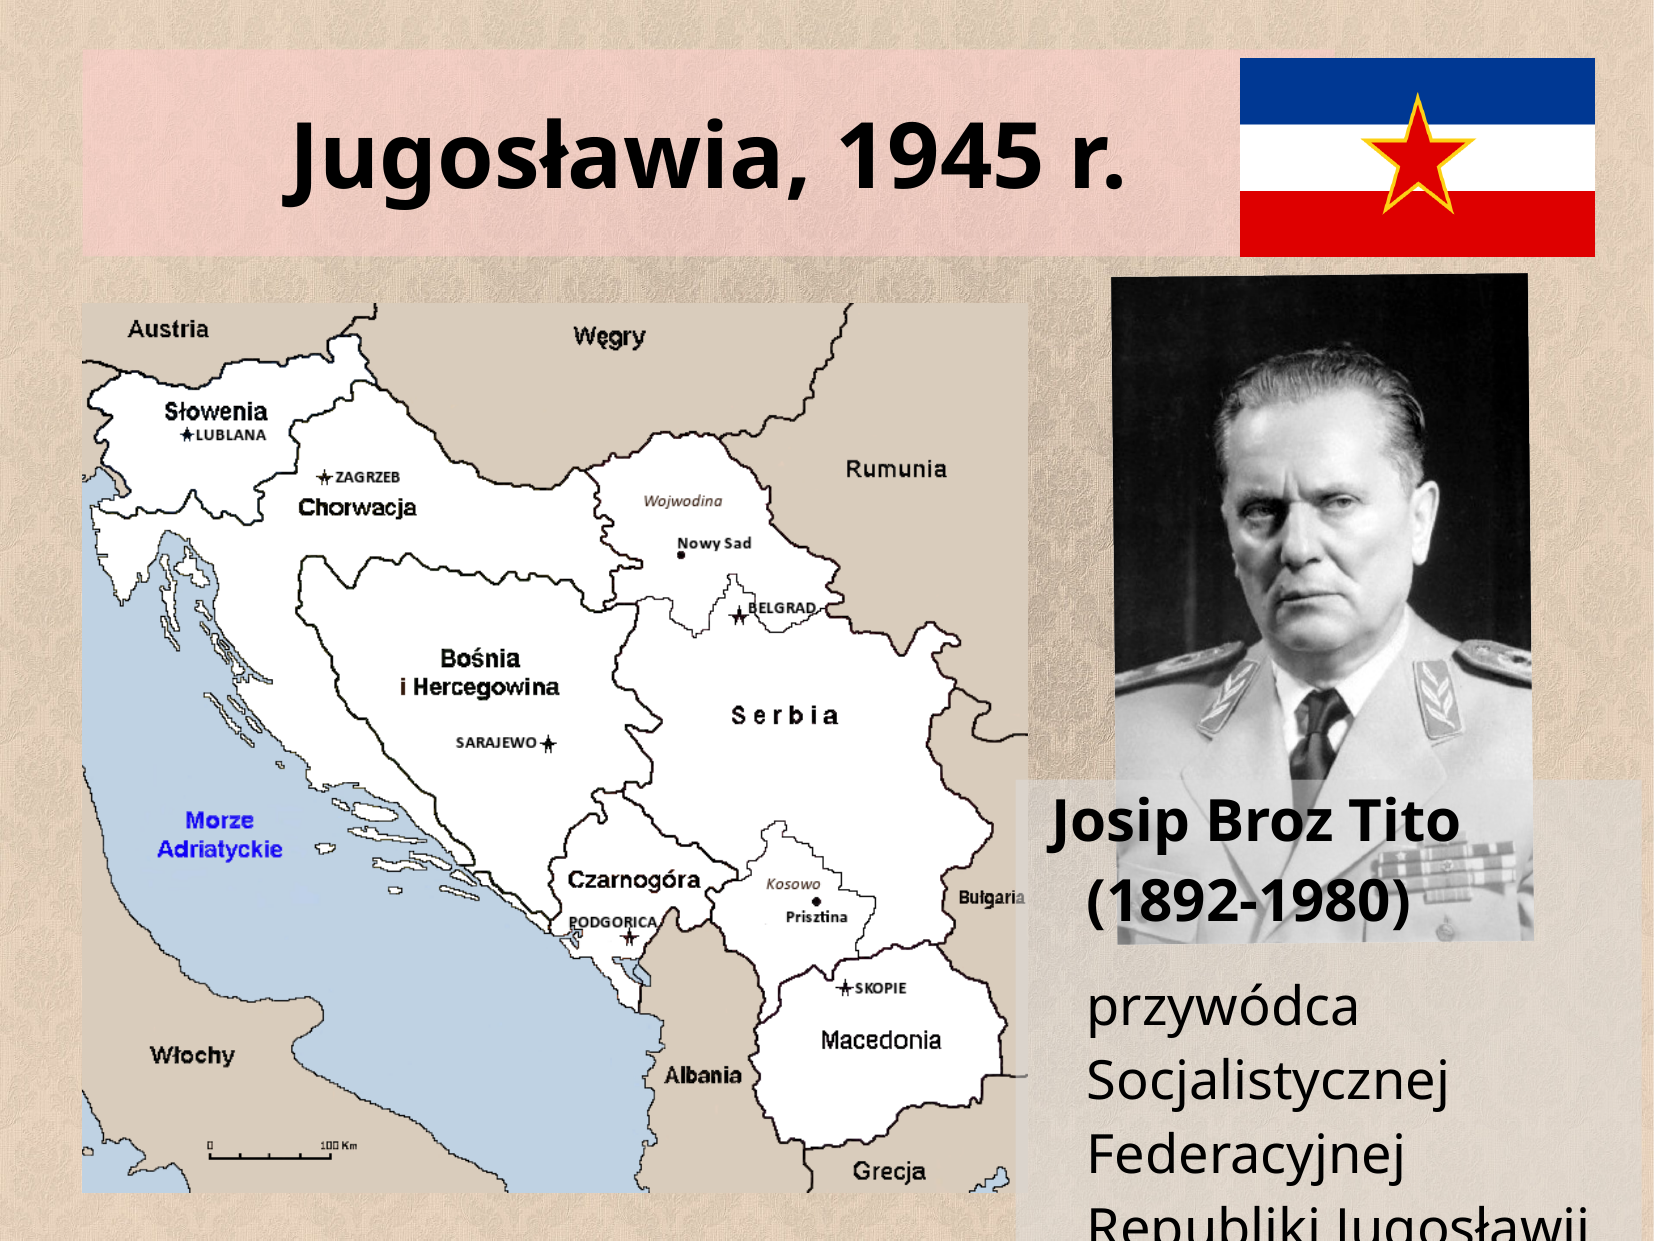

# Jugosławia, 1945 r.
Josip Broz Tito
(1892-1980)
przywódca Socjalistycznej Federacyjnej Republiki Jugosławii od 1945